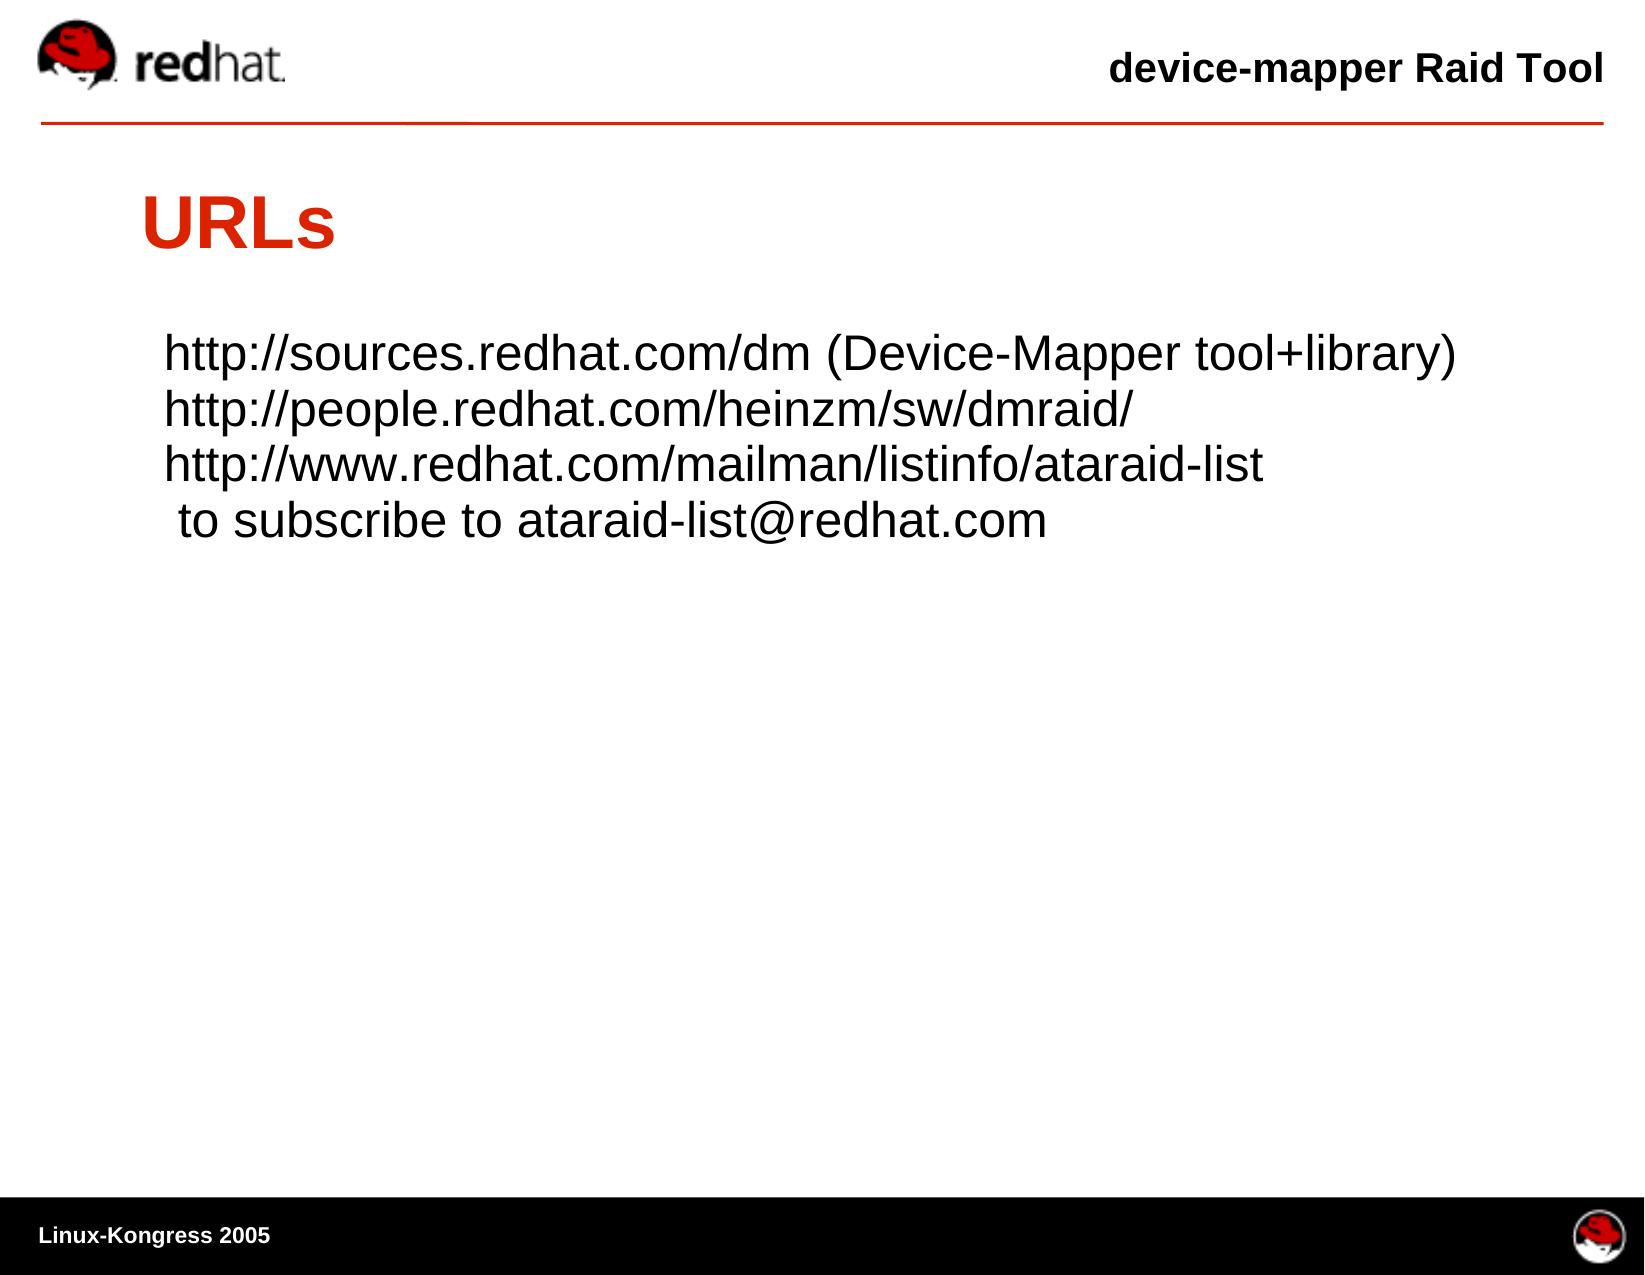

device-mapper Raid Tool
URLs
 http://sources.redhat.com/dm (Device-Mapper tool+library)
 http://people.redhat.com/heinzm/sw/dmraid/
 http://www.redhat.com/mailman/listinfo/ataraid-list
 to subscribe to ataraid-list@redhat.com
Linux-Kongress 2005